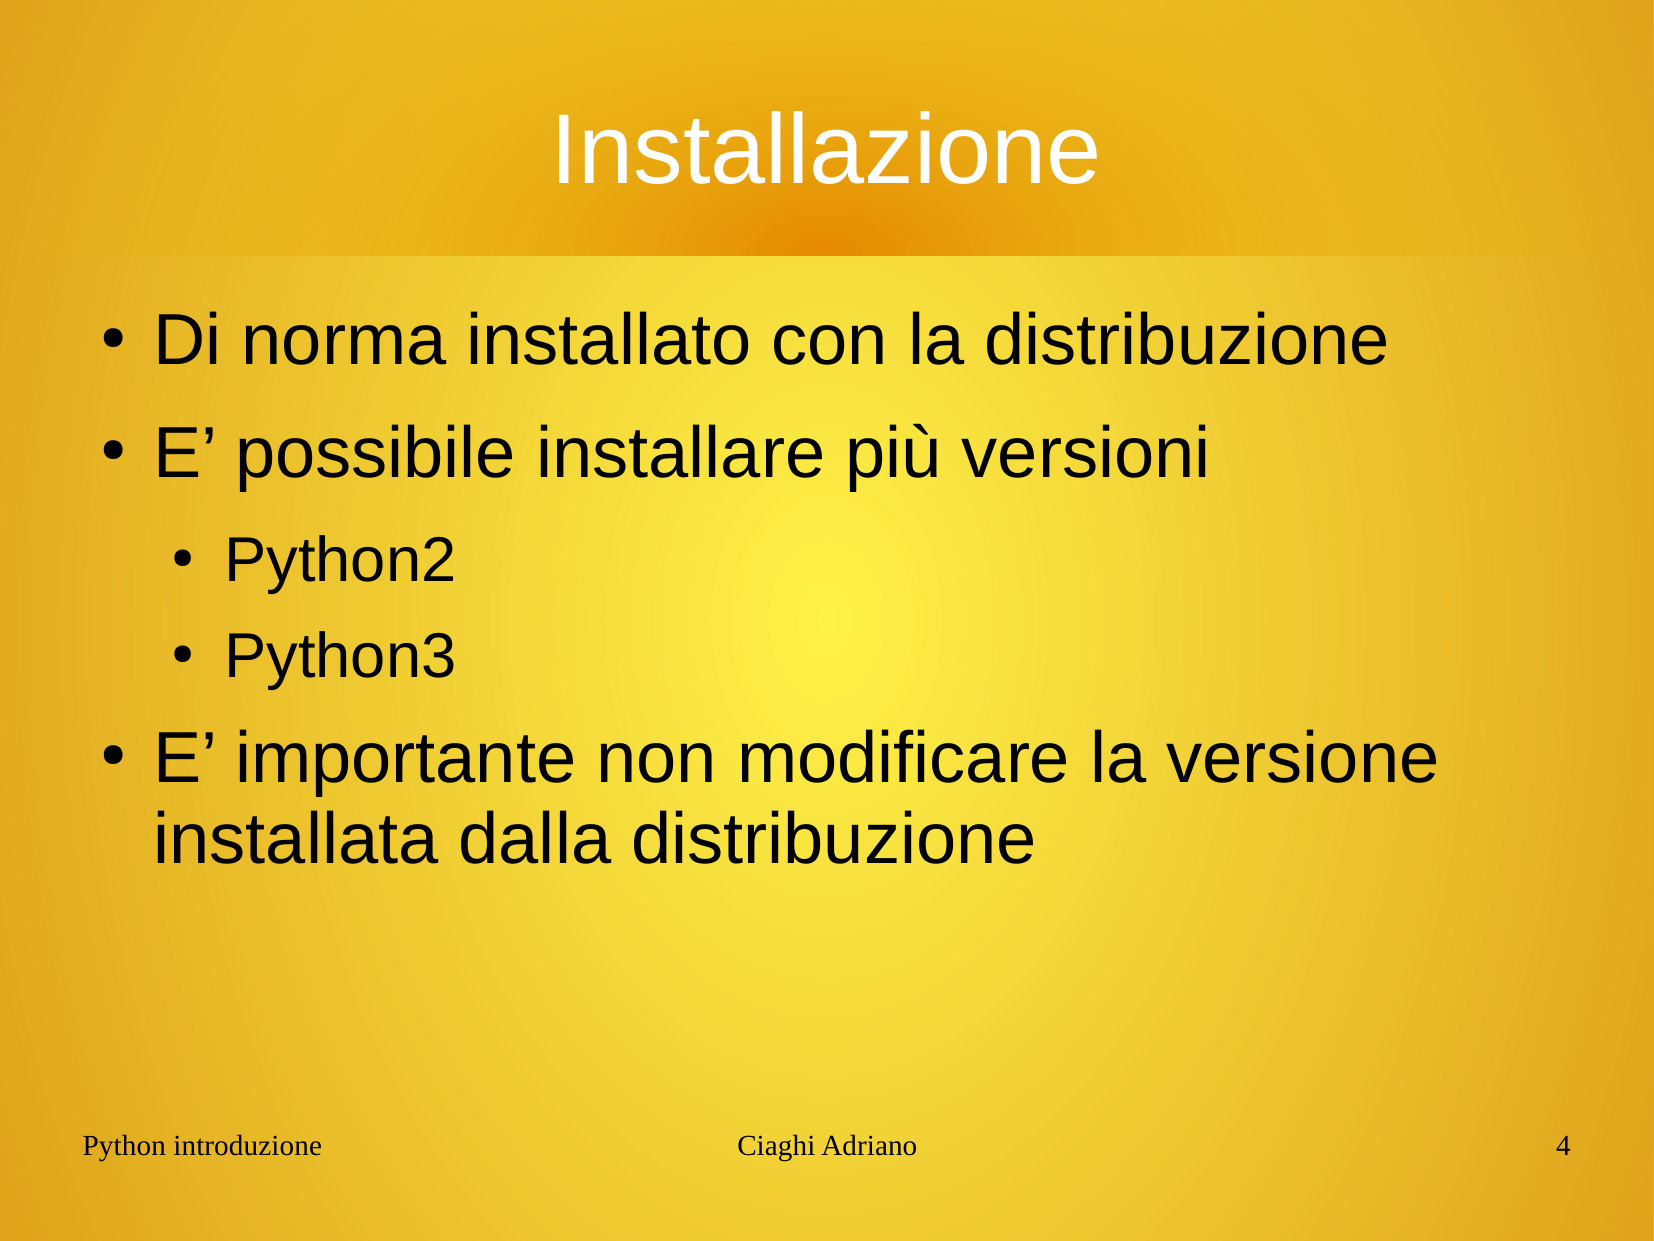

# Installazione
Di norma installato con la distribuzione
E’ possibile installare più versioni
Python2
Python3
E’ importante non modificare la versione installata dalla distribuzione
Python introduzione
Ciaghi Adriano
4